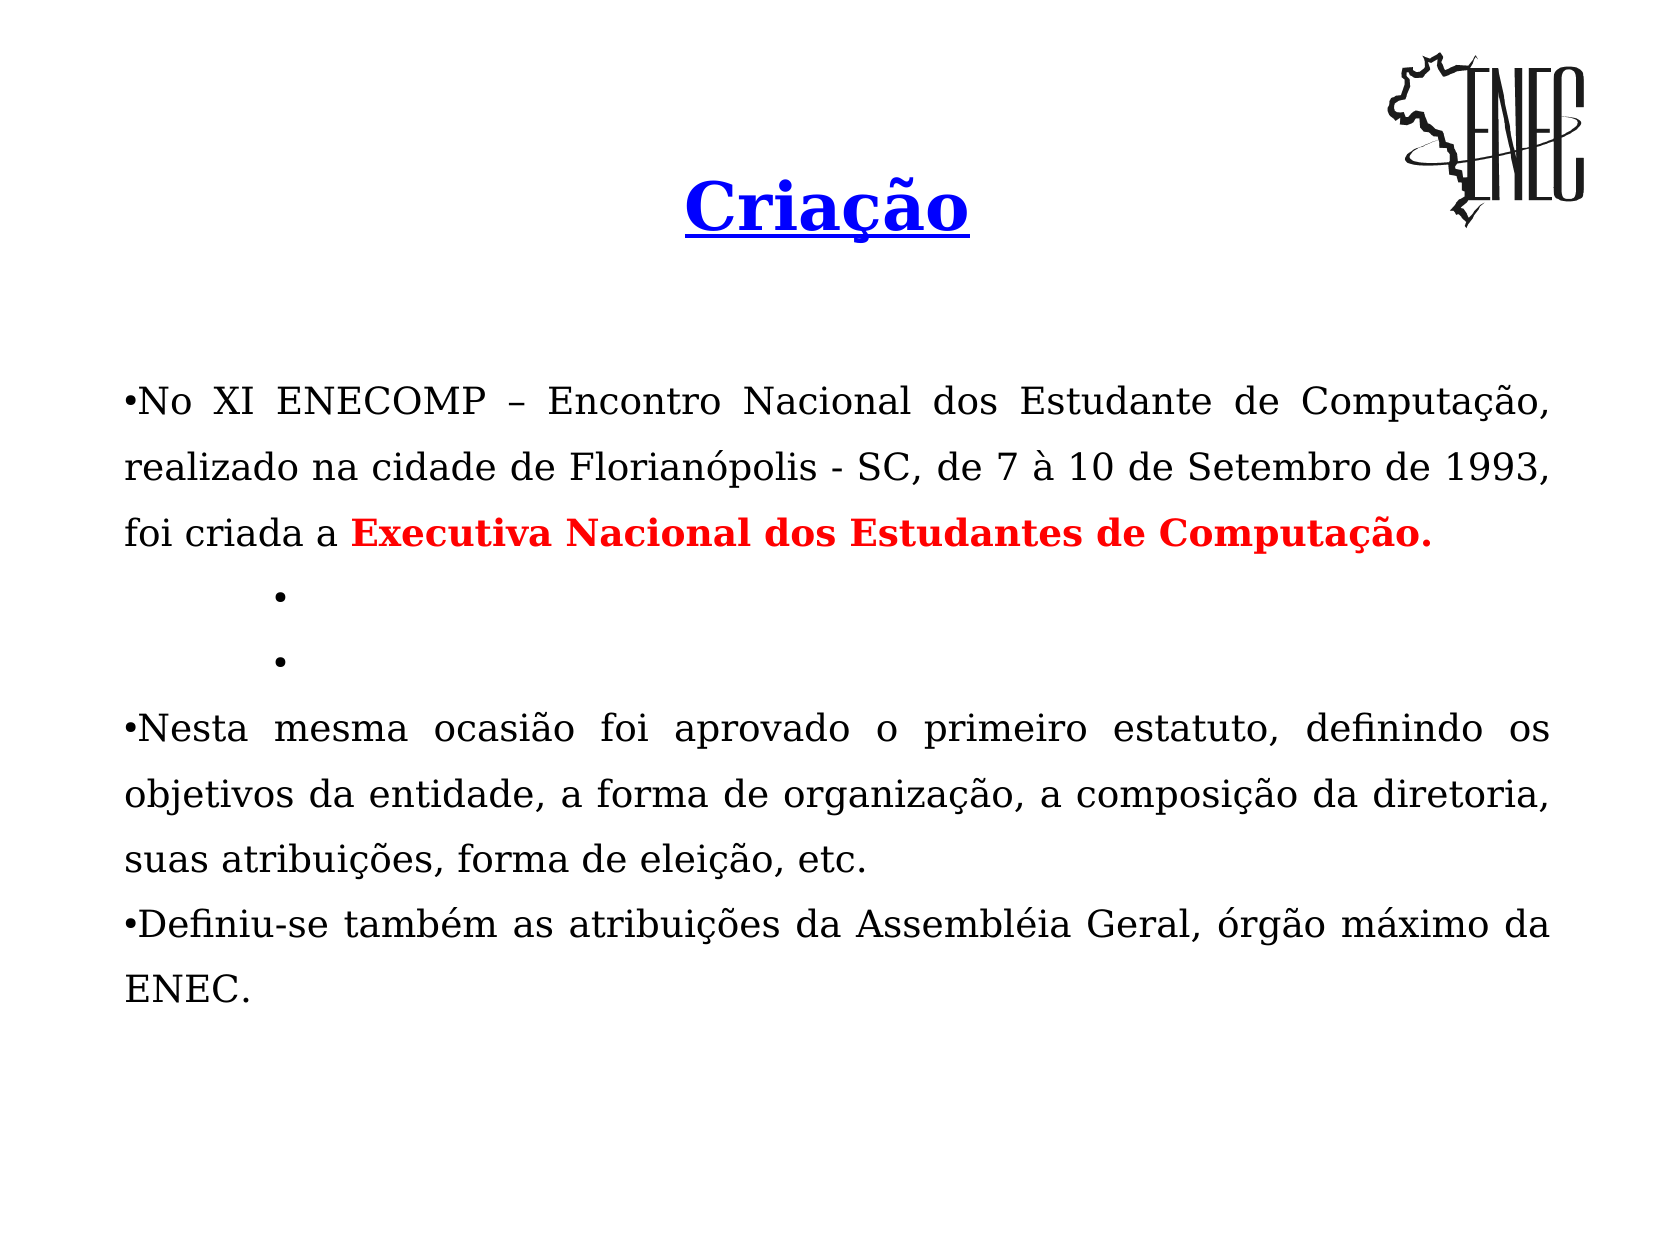

# Criação
No XI ENECOMP – Encontro Nacional dos Estudante de Computação, realizado na cidade de Florianópolis - SC, de 7 à 10 de Setembro de 1993, foi criada a Executiva Nacional dos Estudantes de Computação.
Nesta mesma ocasião foi aprovado o primeiro estatuto, definindo os objetivos da entidade, a forma de organização, a composição da diretoria, suas atribuições, forma de eleição, etc.
Definiu-se também as atribuições da Assembléia Geral, órgão máximo da ENEC.